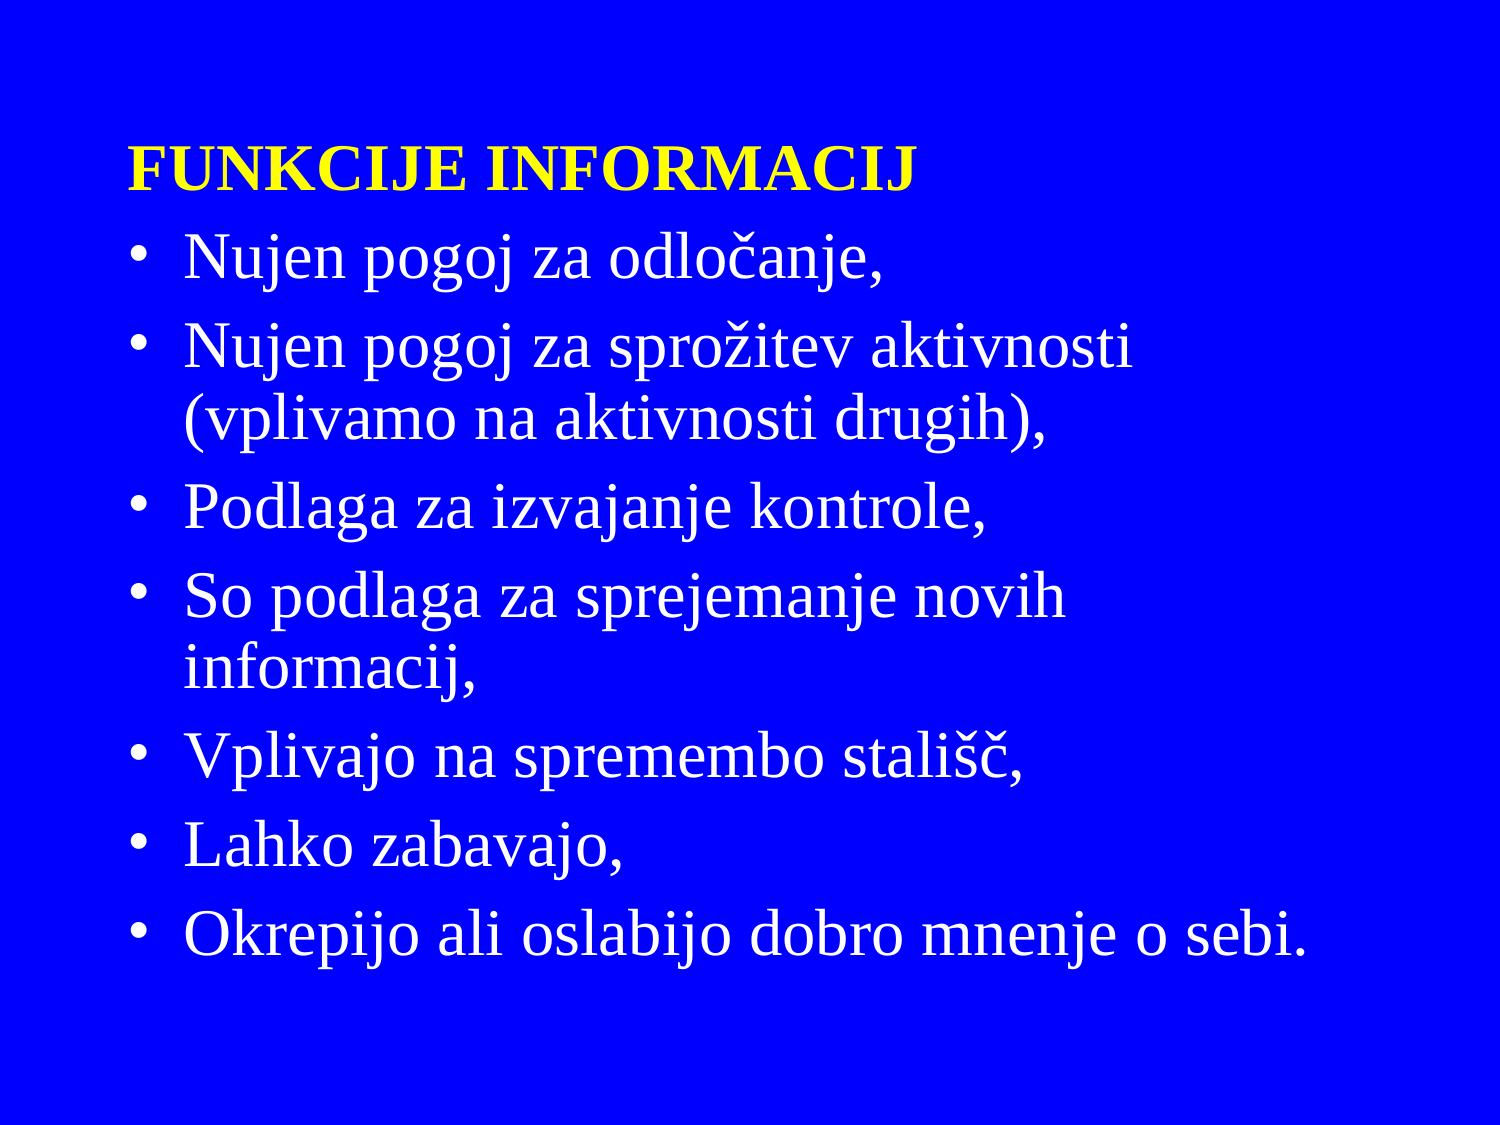

# FUNKCIJE INFORMACIJ
Nujen pogoj za odločanje,
Nujen pogoj za sprožitev aktivnosti (vplivamo na aktivnosti drugih),
Podlaga za izvajanje kontrole,
So podlaga za sprejemanje novih informacij,
Vplivajo na spremembo stališč,
Lahko zabavajo,
Okrepijo ali oslabijo dobro mnenje o sebi.